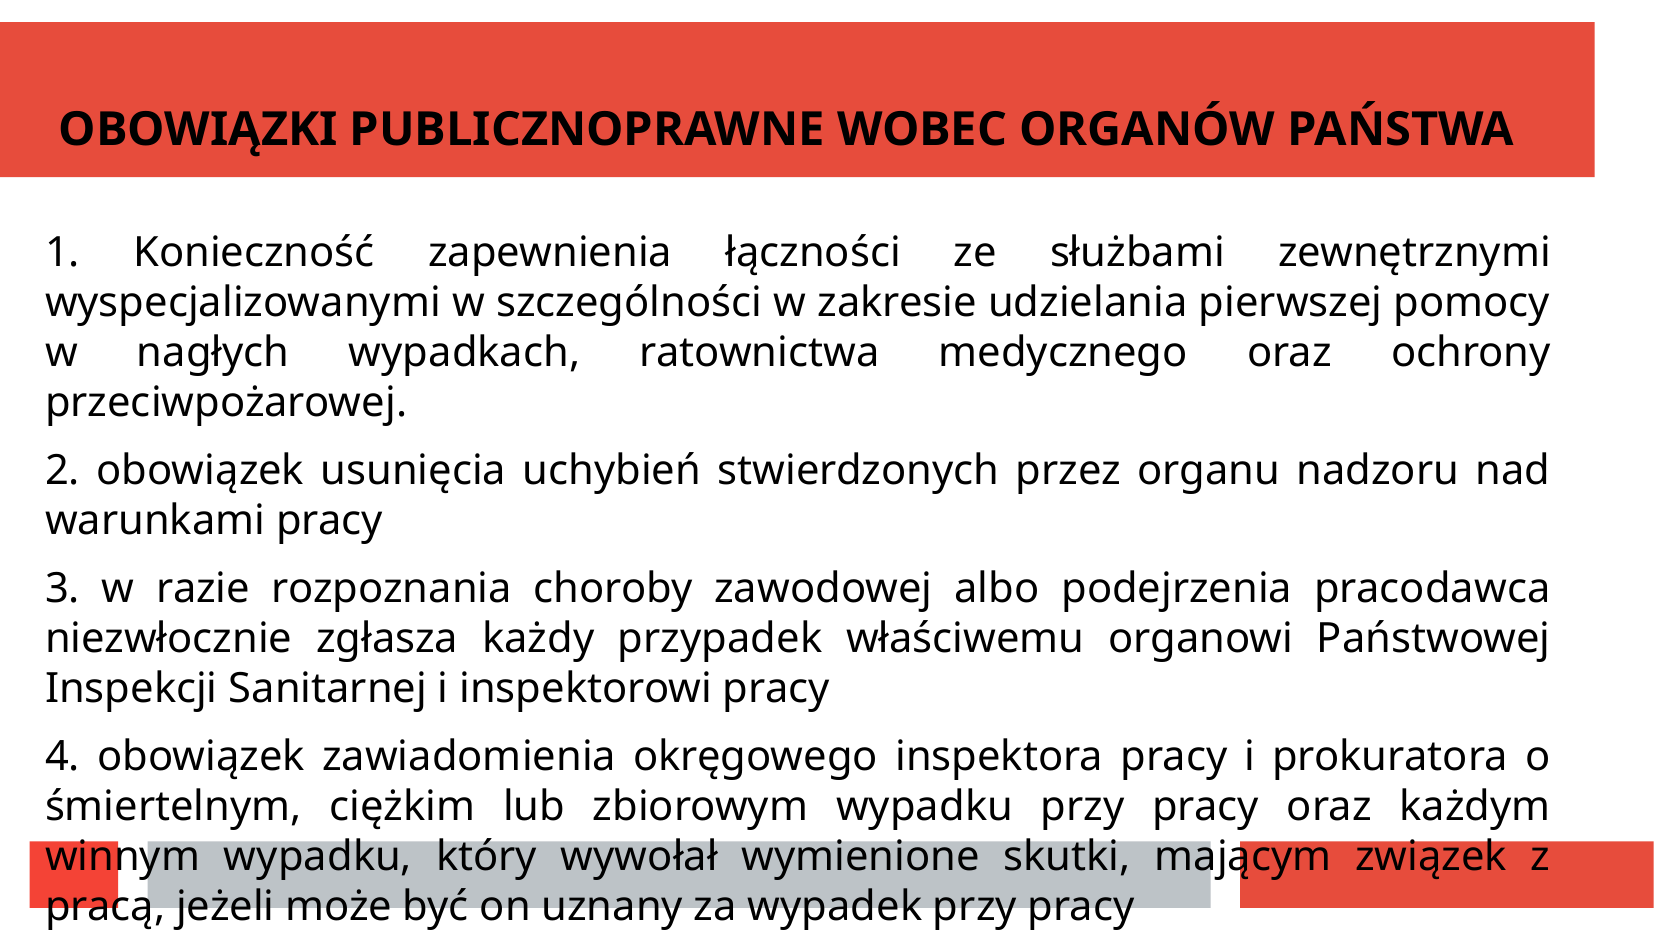

# OBOWIĄZKI PUBLICZNOPRAWNE WOBEC ORGANÓW PAŃSTWA
1. Konieczność zapewnienia łączności ze służbami zewnętrznymi wyspecjalizowanymi w szczególności w zakresie udzielania pierwszej pomocy w nagłych wypadkach, ratownictwa medycznego oraz ochrony przeciwpożarowej.
2. obowiązek usunięcia uchybień stwierdzonych przez organu nadzoru nad warunkami pracy
3. w razie rozpoznania choroby zawodowej albo podejrzenia pracodawca niezwłocznie zgłasza każdy przypadek właściwemu organowi Państwowej Inspekcji Sanitarnej i inspektorowi pracy
4. obowiązek zawiadomienia okręgowego inspektora pracy i prokuratora o śmiertelnym, ciężkim lub zbiorowym wypadku przy pracy oraz każdym winnym wypadku, który wywołał wymienione skutki, mającym związek z pracą, jeżeli może być on uznany za wypadek przy pracy